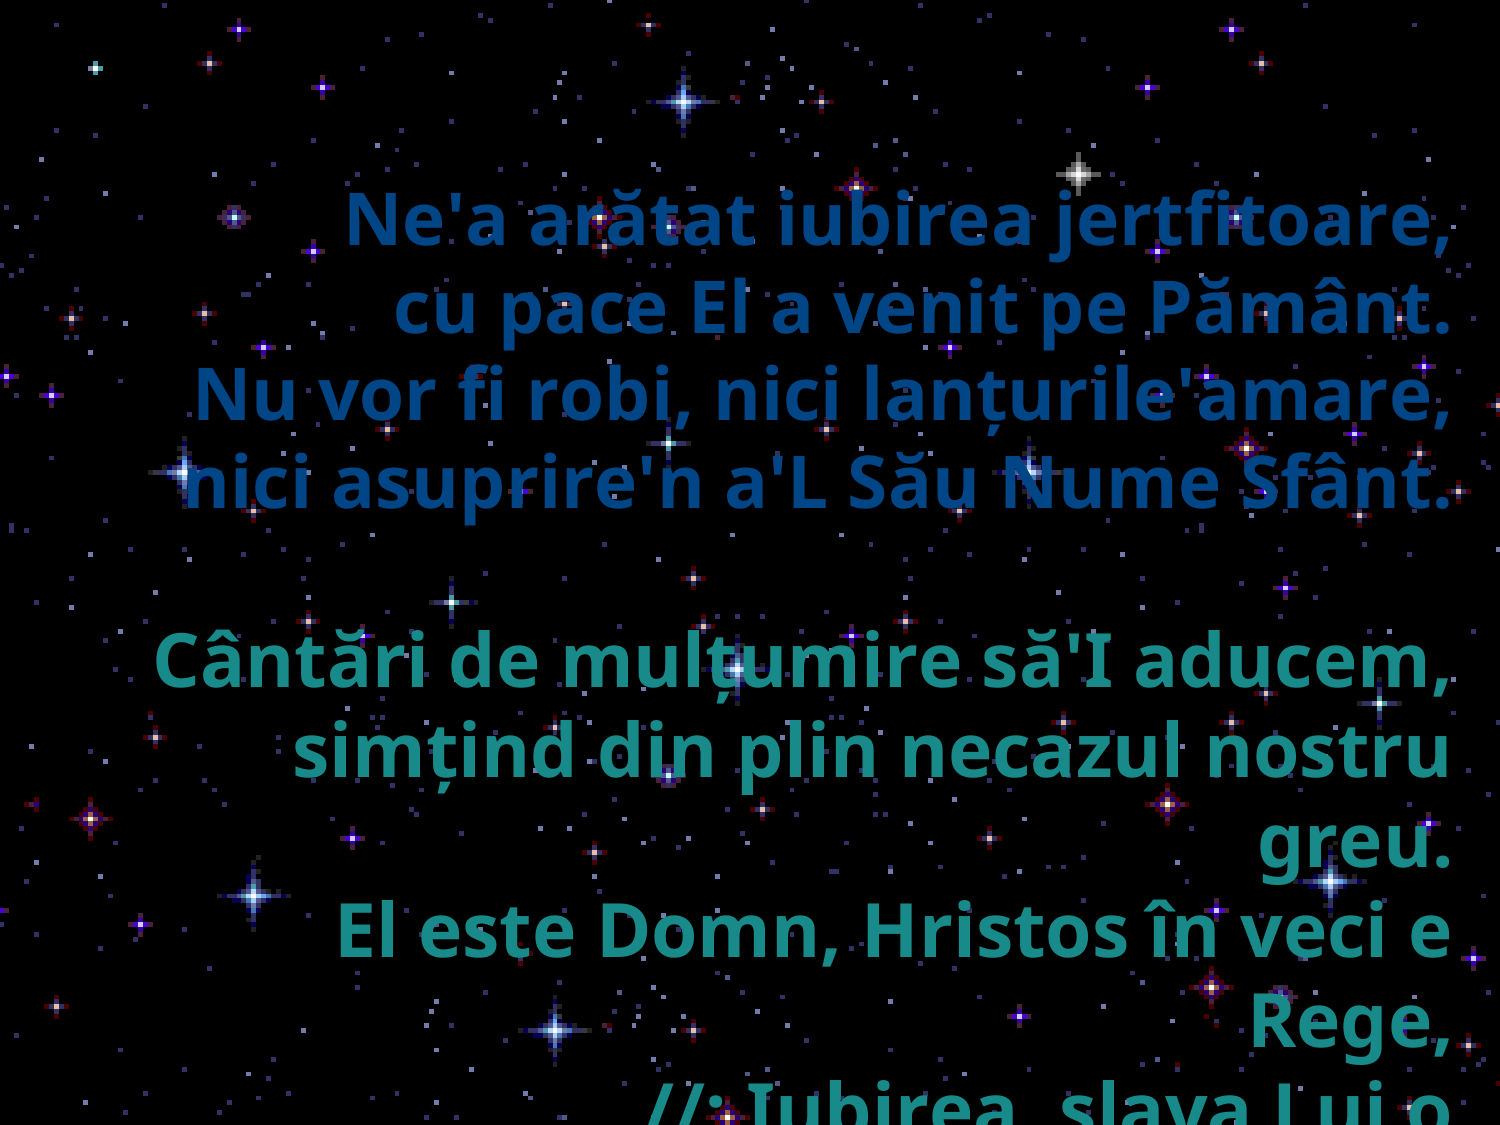

Ne'a arătat iubirea jertfitoare,
cu pace El a venit pe Pământ.
Nu vor fi robi, nici lanţurile'amare,
nici asuprire'n a'L Său Nume Sfânt.
Cântări de mulţumire să'I aducem,
simţind din plin necazul nostru greu.
El este Domn, Hristos în veci e Rege,
//: Iubirea, slava Lui o preamărim. ://